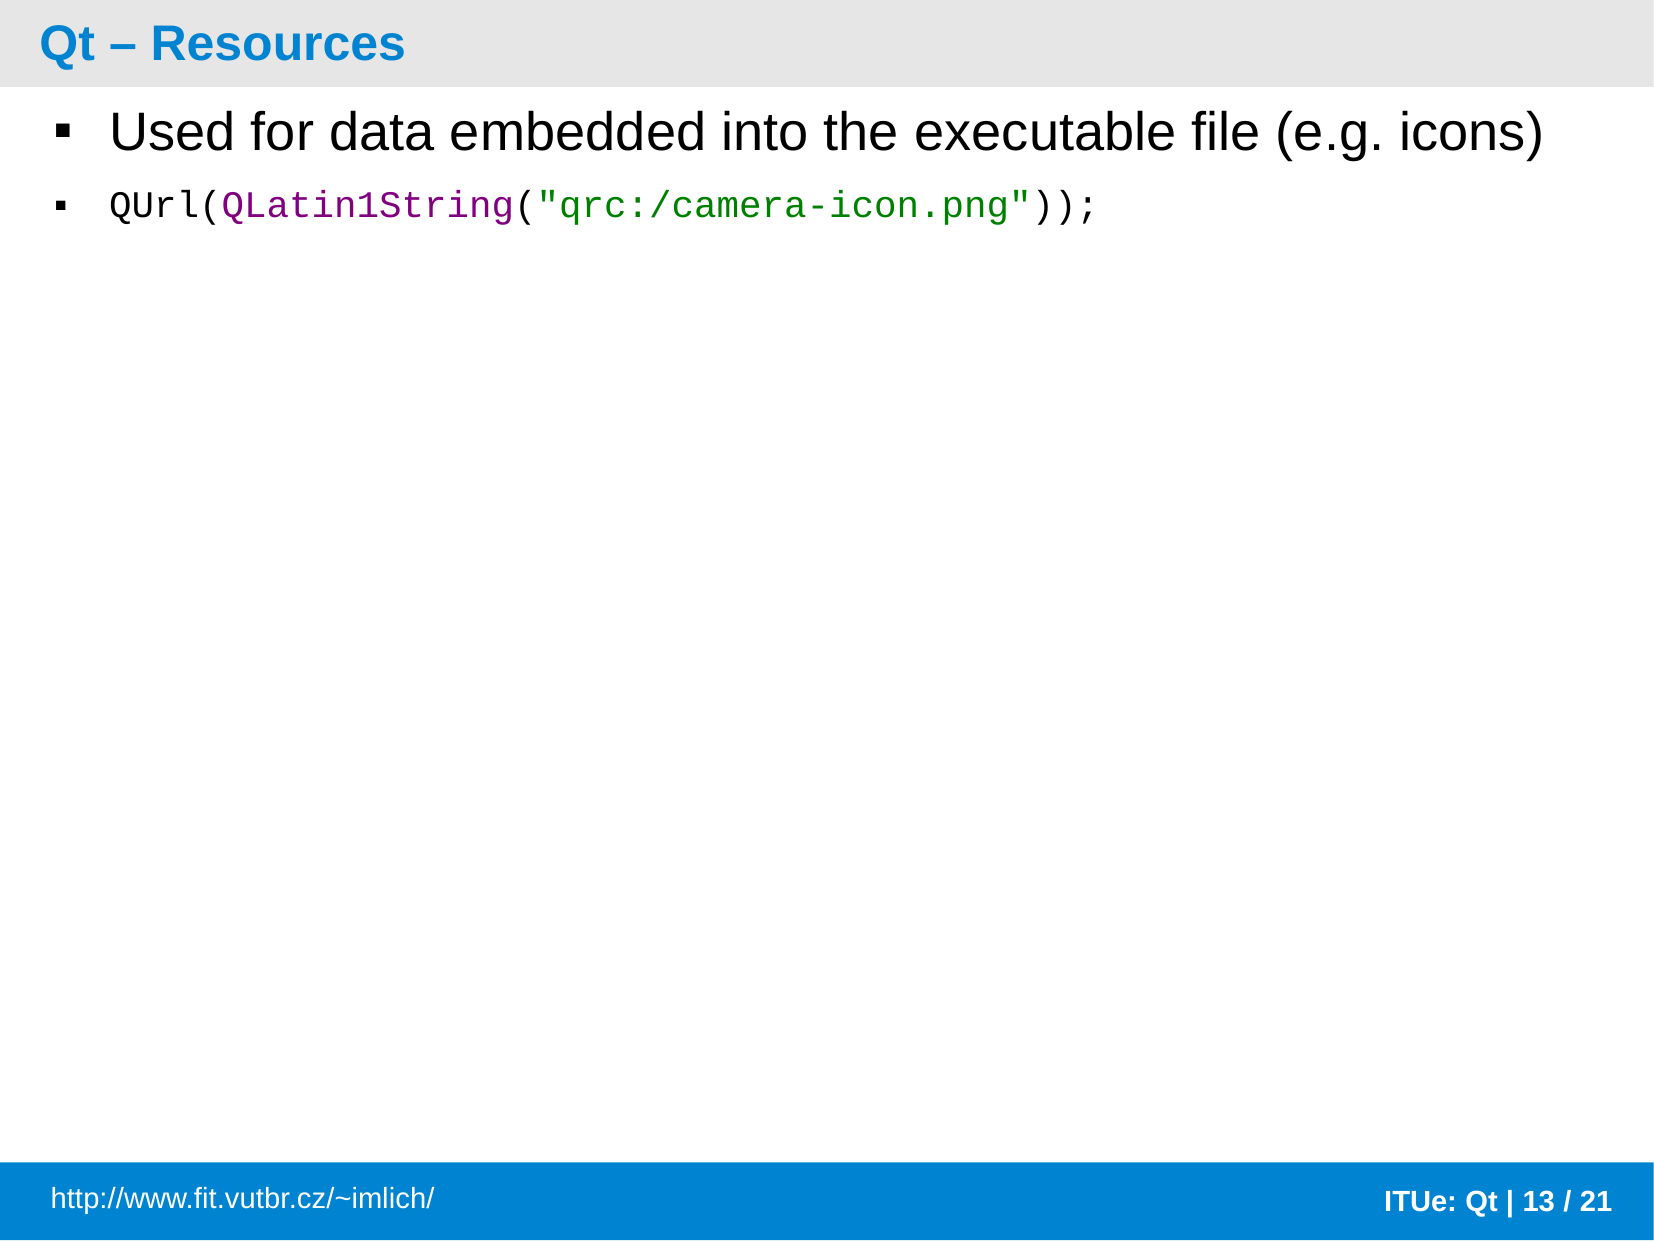

# Qt – Resources
Used for data embedded into the executable file (e.g. icons)
QUrl(QLatin1String("qrc:/camera-icon.png"));